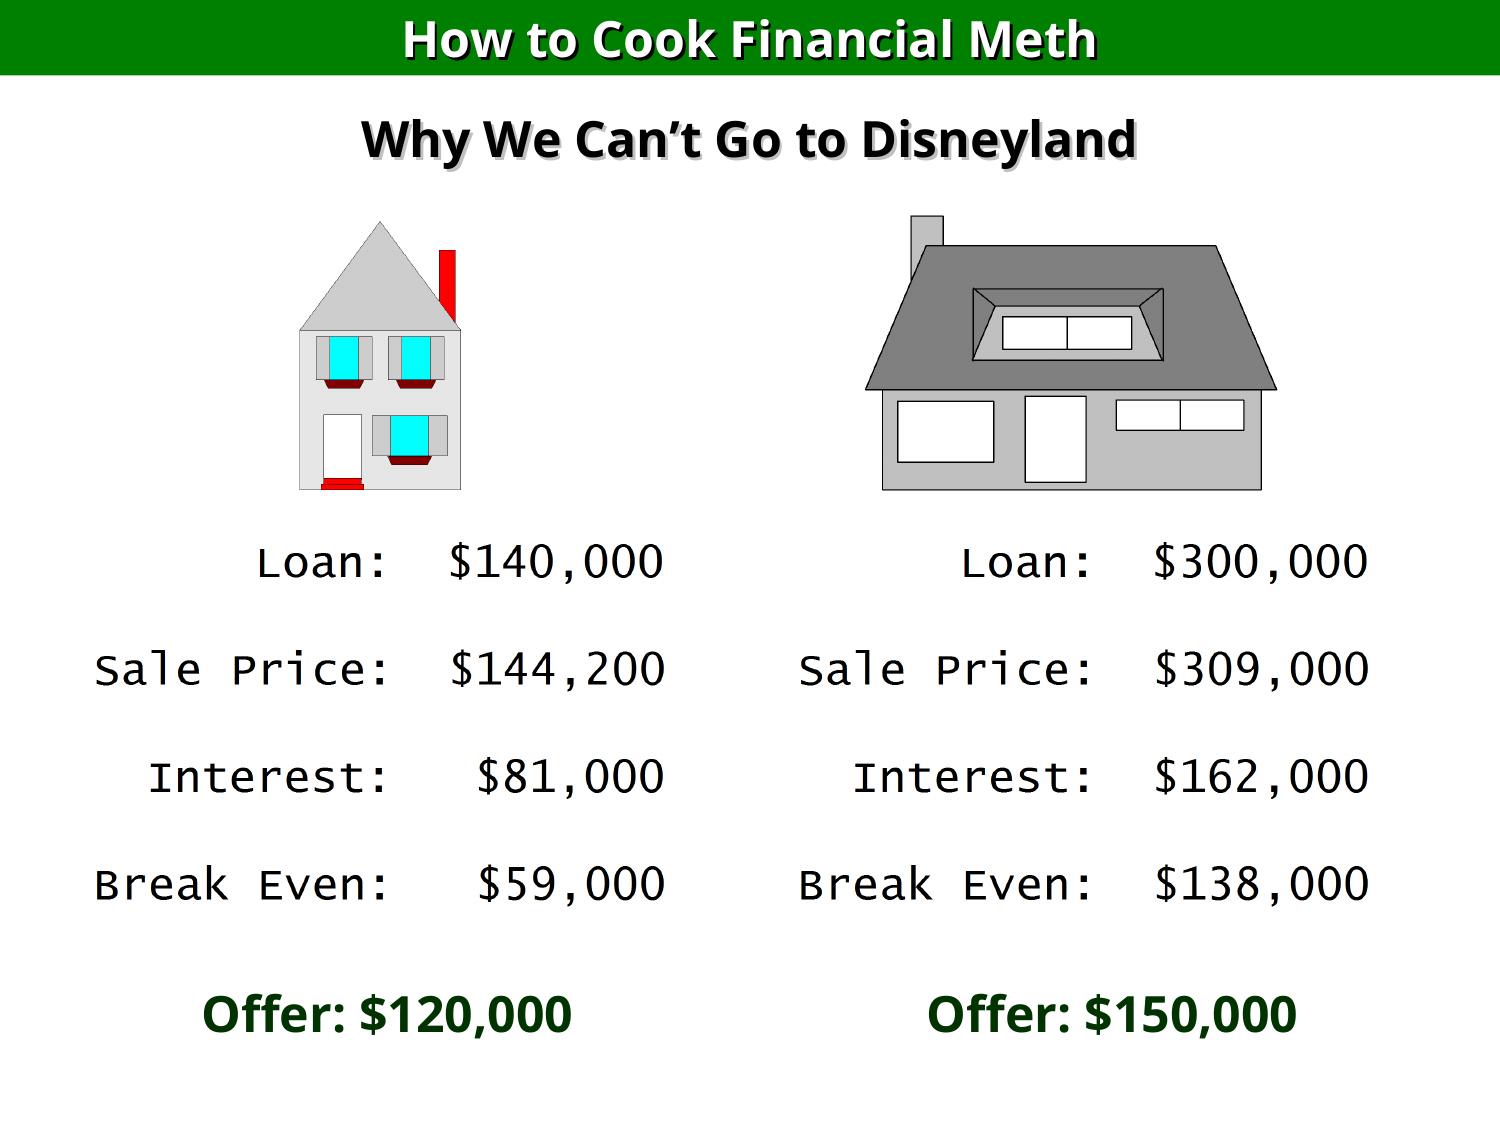

How to Cook Financial Meth
# Why We Can’t Go to Disneyland
Offer: $120,000
Offer: $150,000